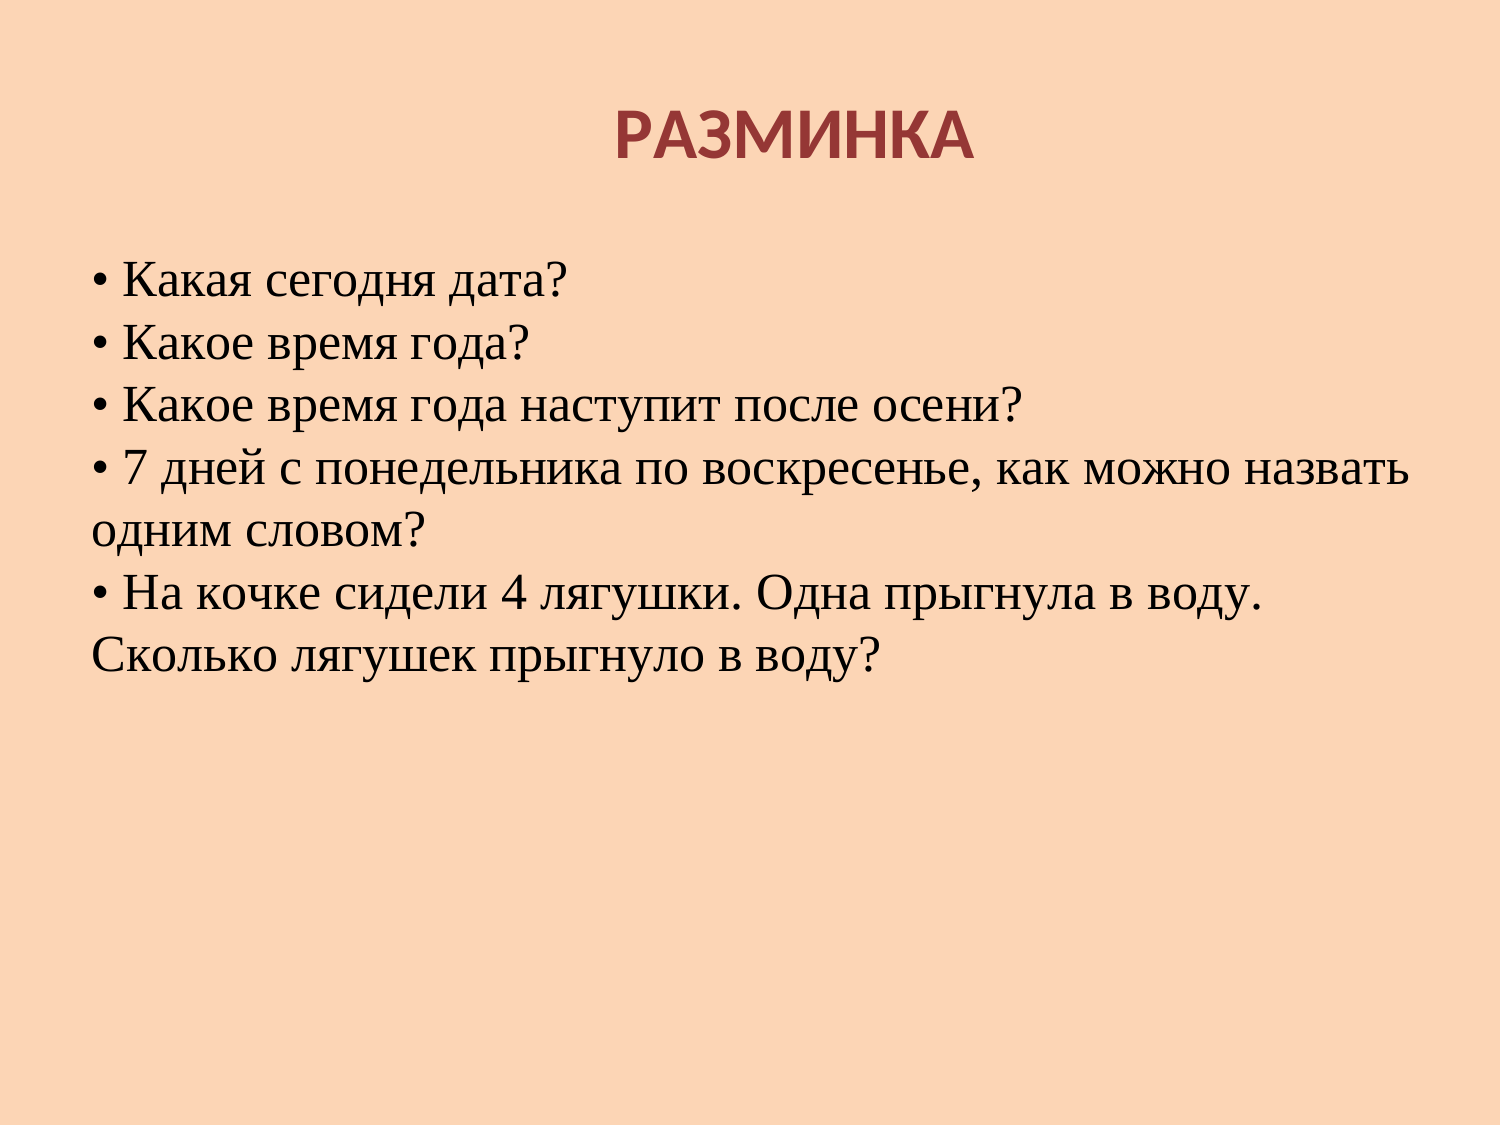

РАЗМИНКА
• Какая сегодня дата?
• Какое время года?
• Какое время года наступит после осени?
• 7 дней с понедельника по воскресенье, как можно назвать одним словом?
• На кочке сидели 4 лягушки. Одна прыгнула в воду. Сколько лягушек прыгнуло в воду?